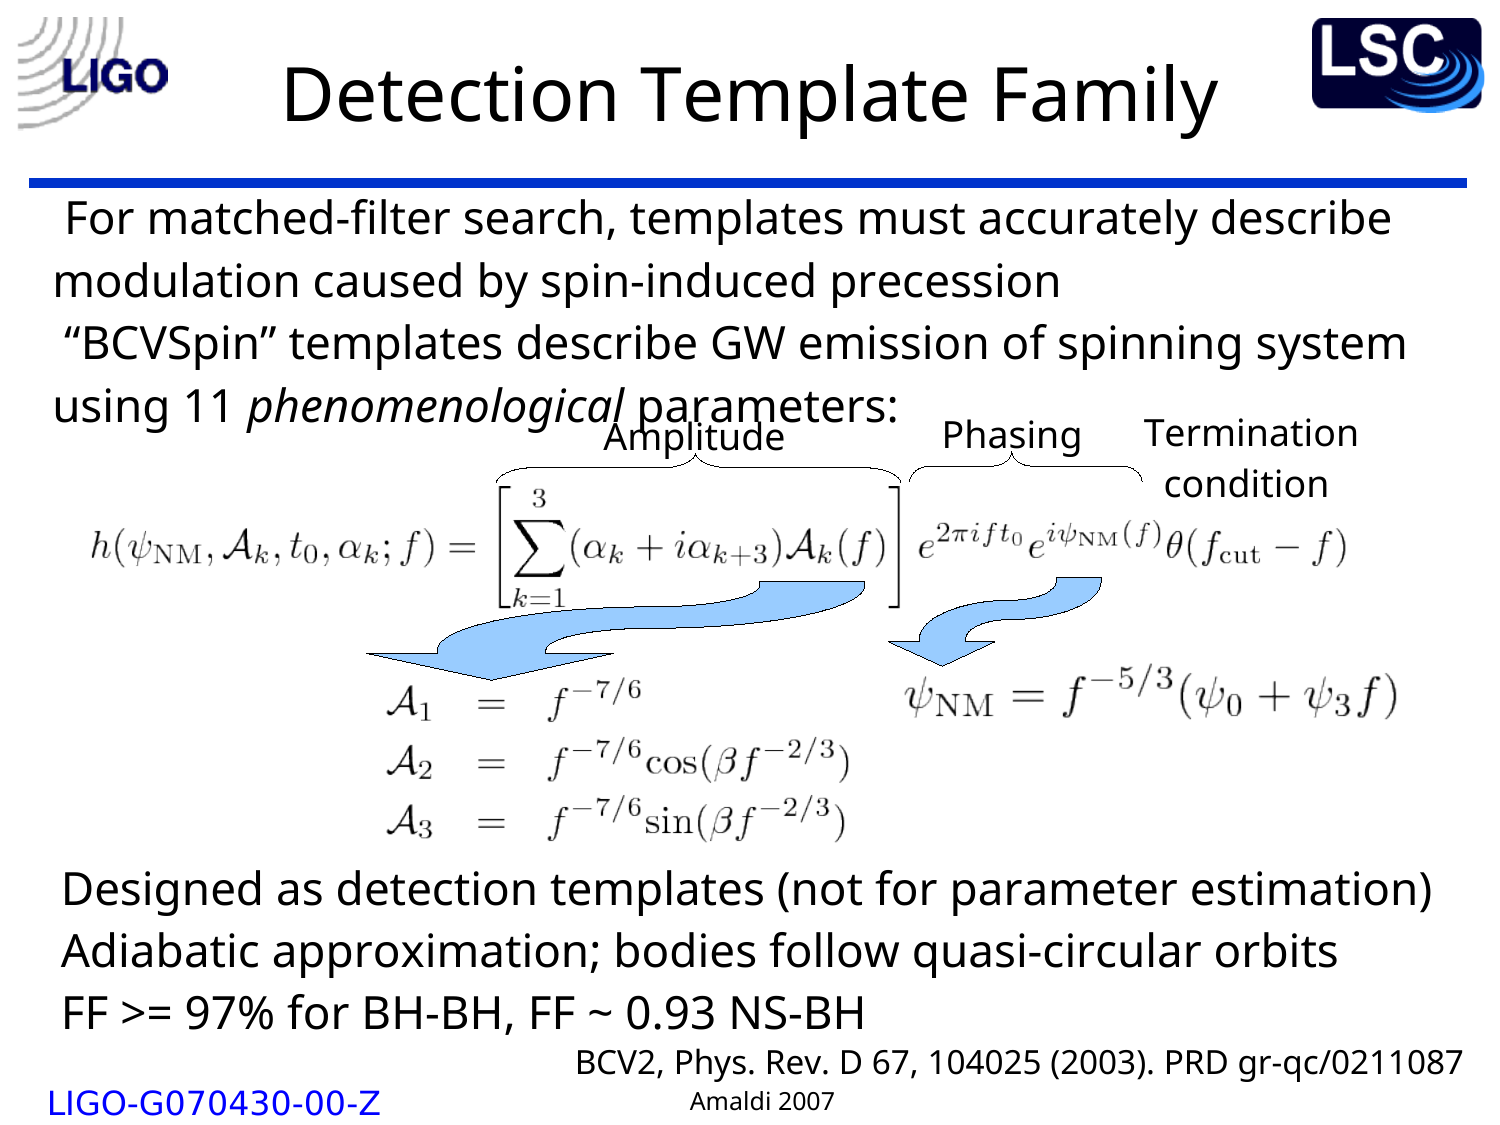

# Detection Template Family
 For matched-filter search, templates must accurately describe modulation caused by spin-induced precession
 “BCVSpin” templates describe GW emission of spinning system using 11 phenomenological parameters:
Termination
condition
Phasing
Amplitude
 Designed as detection templates (not for parameter estimation)
 Adiabatic approximation; bodies follow quasi-circular orbits
 FF >= 97% for BH-BH, FF ~ 0.93 NS-BH
 BCV2, Phys. Rev. D 67, 104025 (2003). PRD gr-qc/0211087
Amaldi 2007